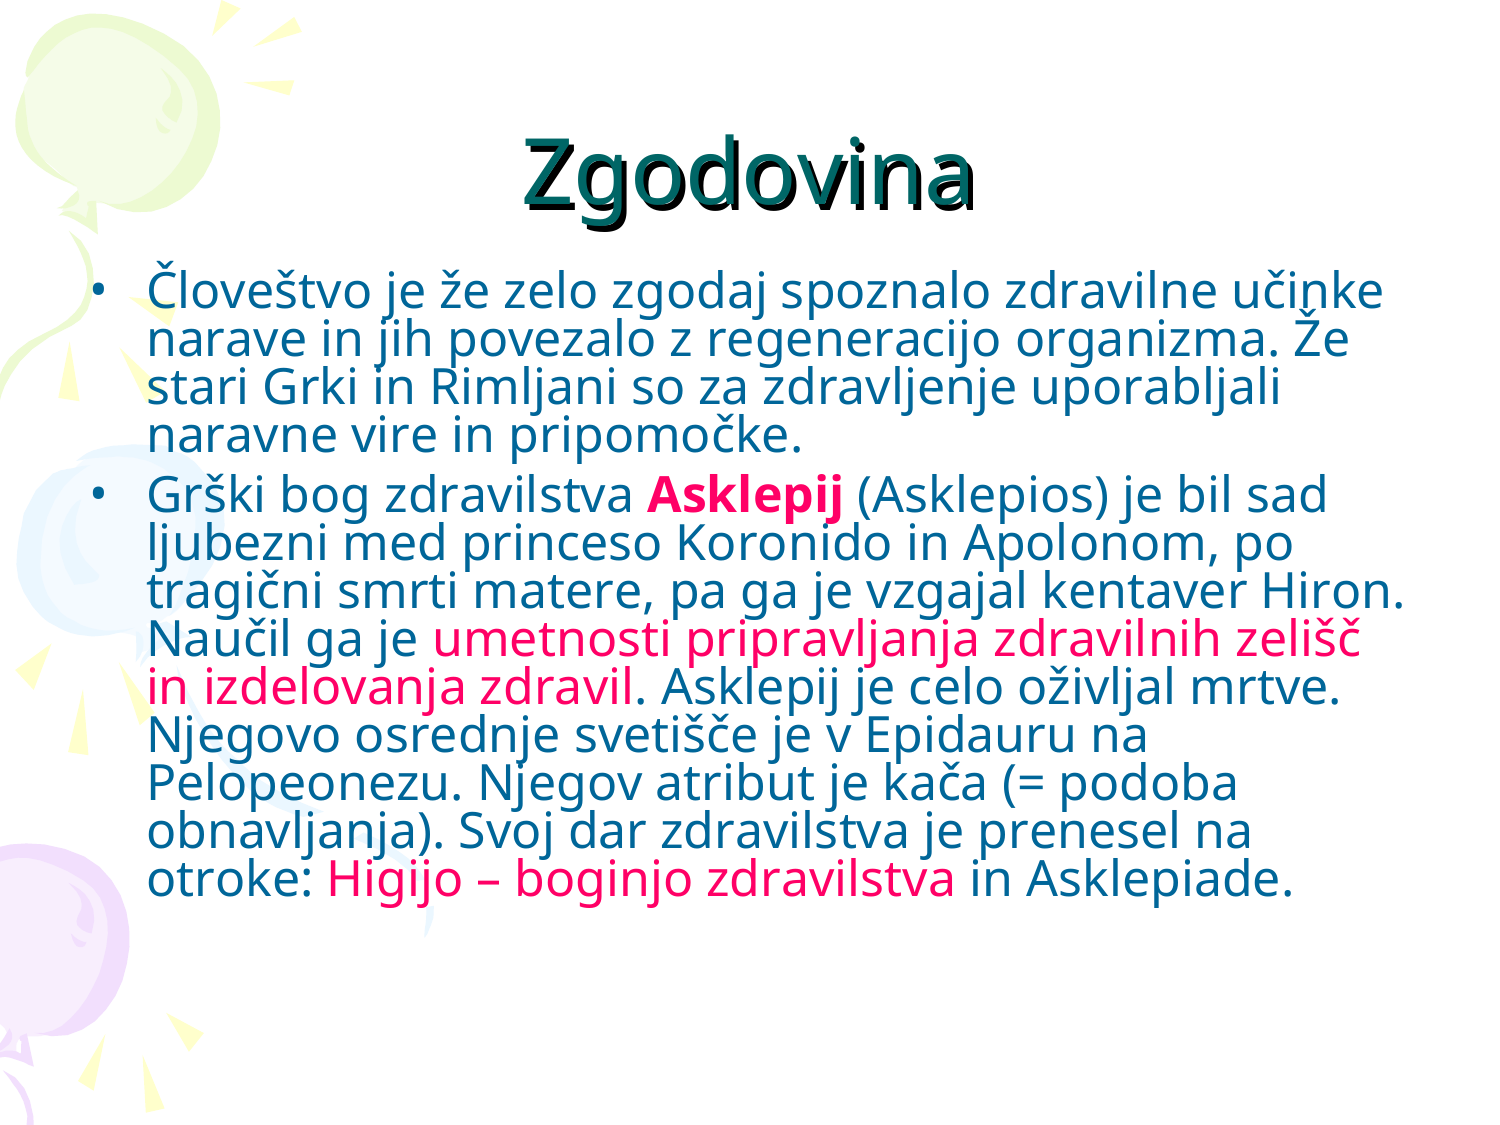

# Zgodovina
Človeštvo je že zelo zgodaj spoznalo zdravilne učinke narave in jih povezalo z regeneracijo organizma. Že stari Grki in Rimljani so za zdravljenje uporabljali naravne vire in pripomočke.
Grški bog zdravilstva Asklepij (Asklepios) je bil sad ljubezni med princeso Koronido in Apolonom, po tragični smrti matere, pa ga je vzgajal kentaver Hiron. Naučil ga je umetnosti pripravljanja zdravilnih zelišč in izdelovanja zdravil. Asklepij je celo oživljal mrtve. Njegovo osrednje svetišče je v Epidauru na Pelopeonezu. Njegov atribut je kača (= podoba obnavljanja). Svoj dar zdravilstva je prenesel na otroke: Higijo – boginjo zdravilstva in Asklepiade.